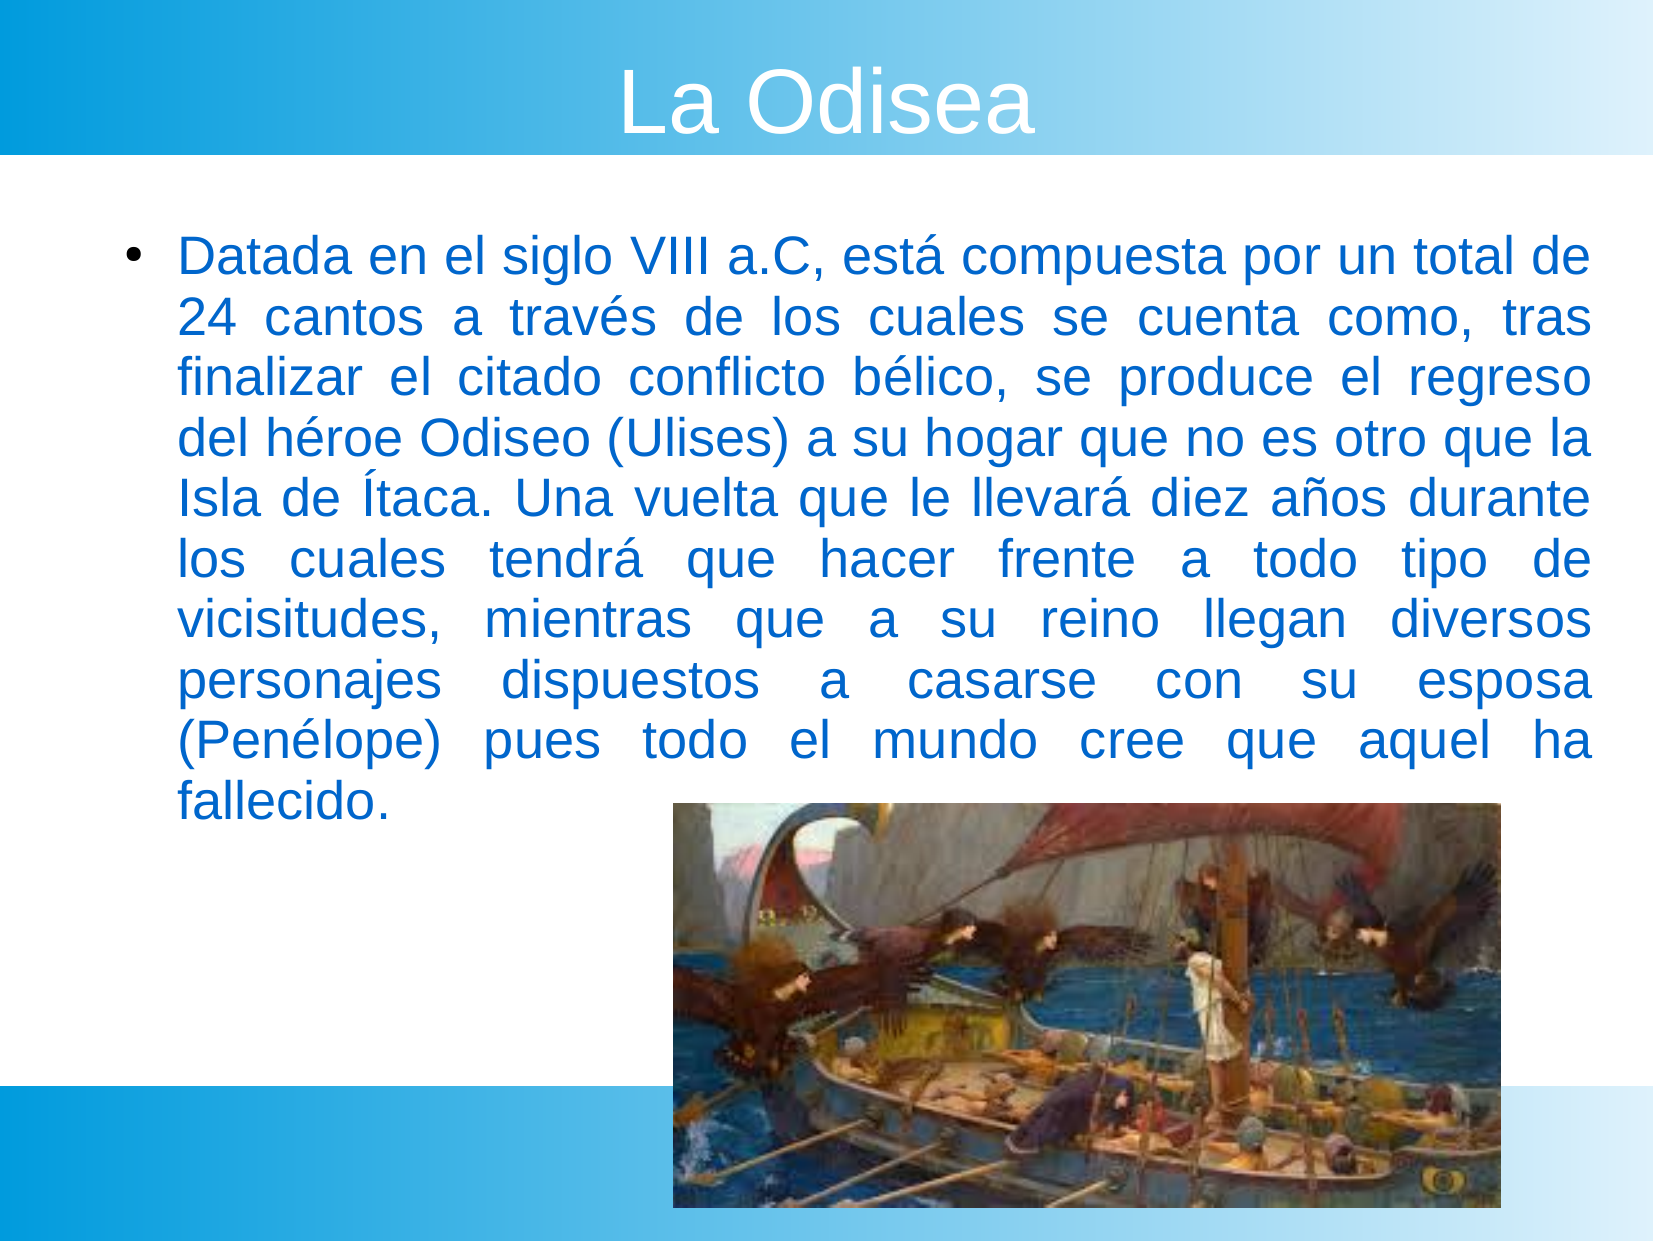

# La Odisea
Datada en el siglo VIII a.C, está compuesta por un total de 24 cantos a través de los cuales se cuenta como, tras finalizar el citado conflicto bélico, se produce el regreso del héroe Odiseo (Ulises) a su hogar que no es otro que la Isla de Ítaca. Una vuelta que le llevará diez años durante los cuales tendrá que hacer frente a todo tipo de vicisitudes, mientras que a su reino llegan diversos personajes dispuestos a casarse con su esposa (Penélope) pues todo el mundo cree que aquel ha fallecido.